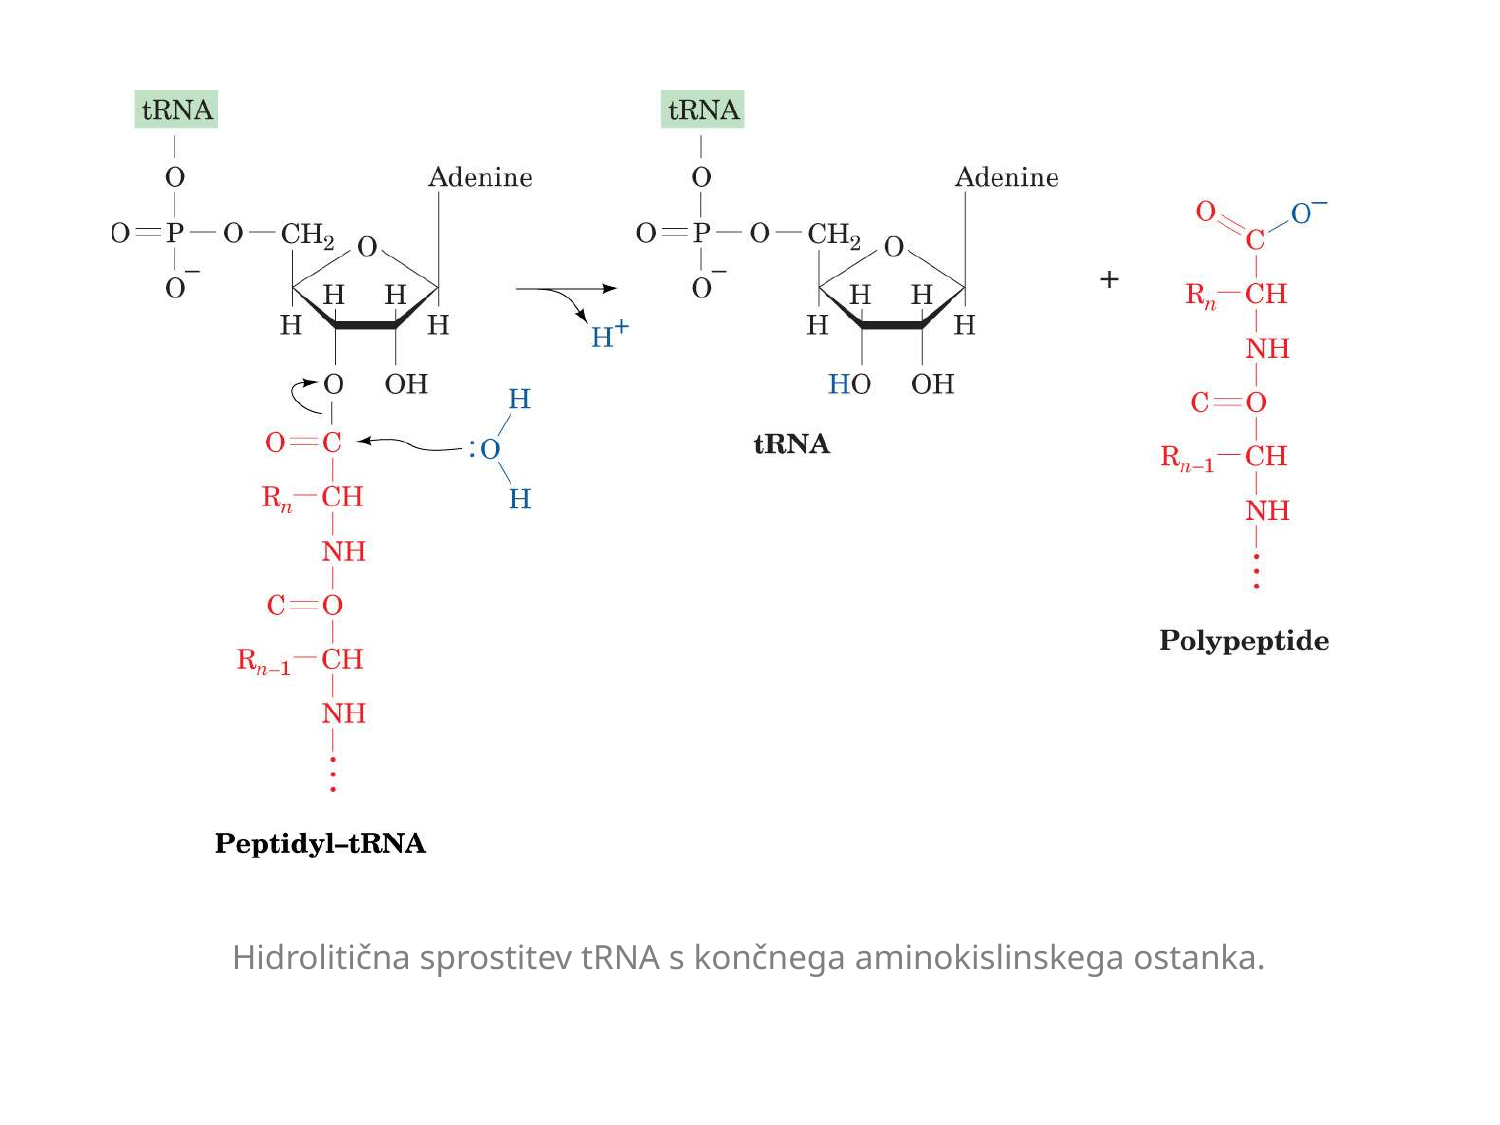

Hidrolitična sprostitev tRNA s končnega aminokislinskega ostanka.